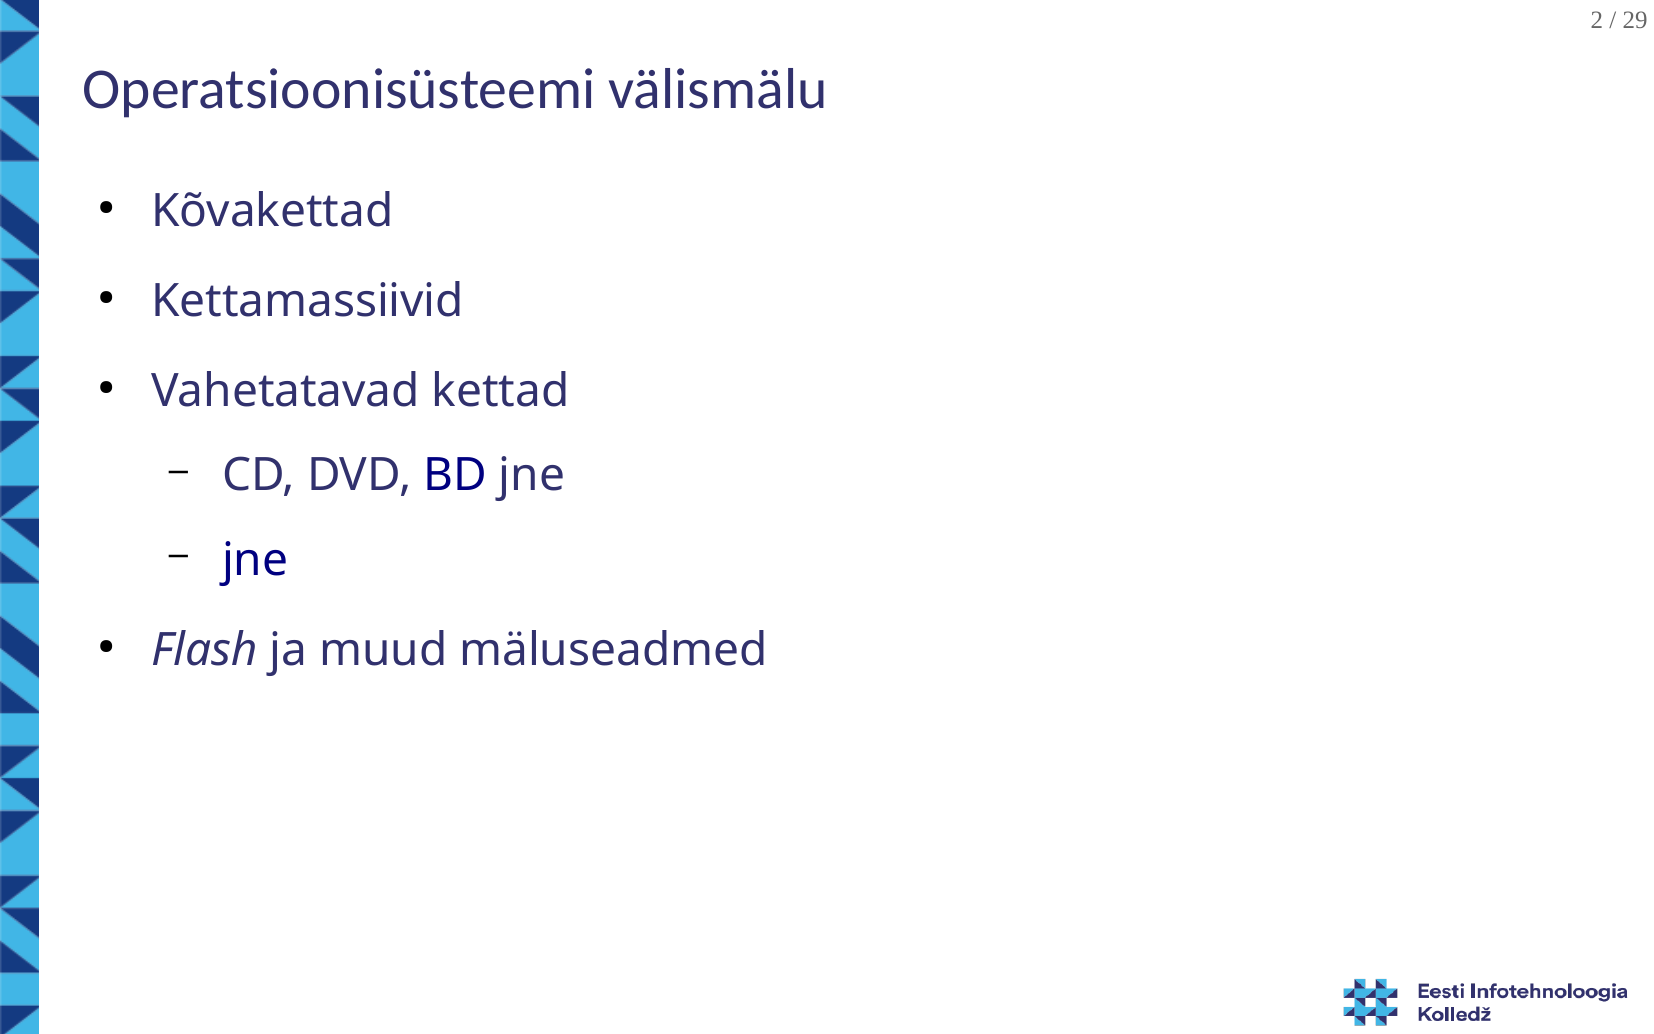

# Operatsioonisüsteemi välismälu
Kõvakettad
Kettamassiivid
Vahetatavad kettad
CD, DVD, BD jne
jne
Flash ja muud mäluseadmed